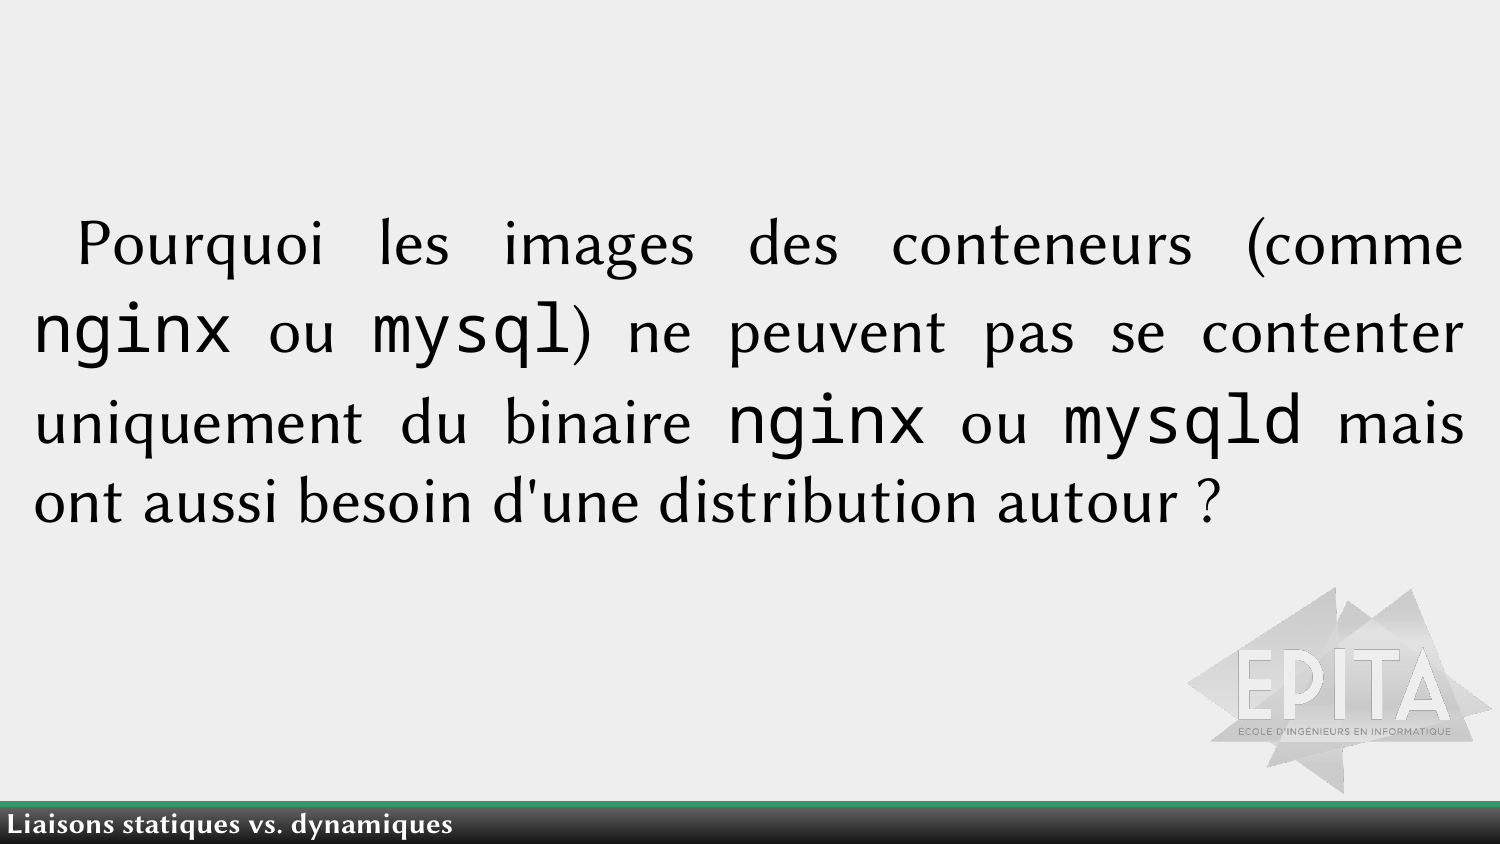

Pourquoi les images des conteneurs (comme nginx ou mysql) ne peuvent pas se contenter uniquement du binaire nginx ou mysqld mais ont aussi besoin d'une distribution autour ?
# Liaisons statiques vs. dynamiques